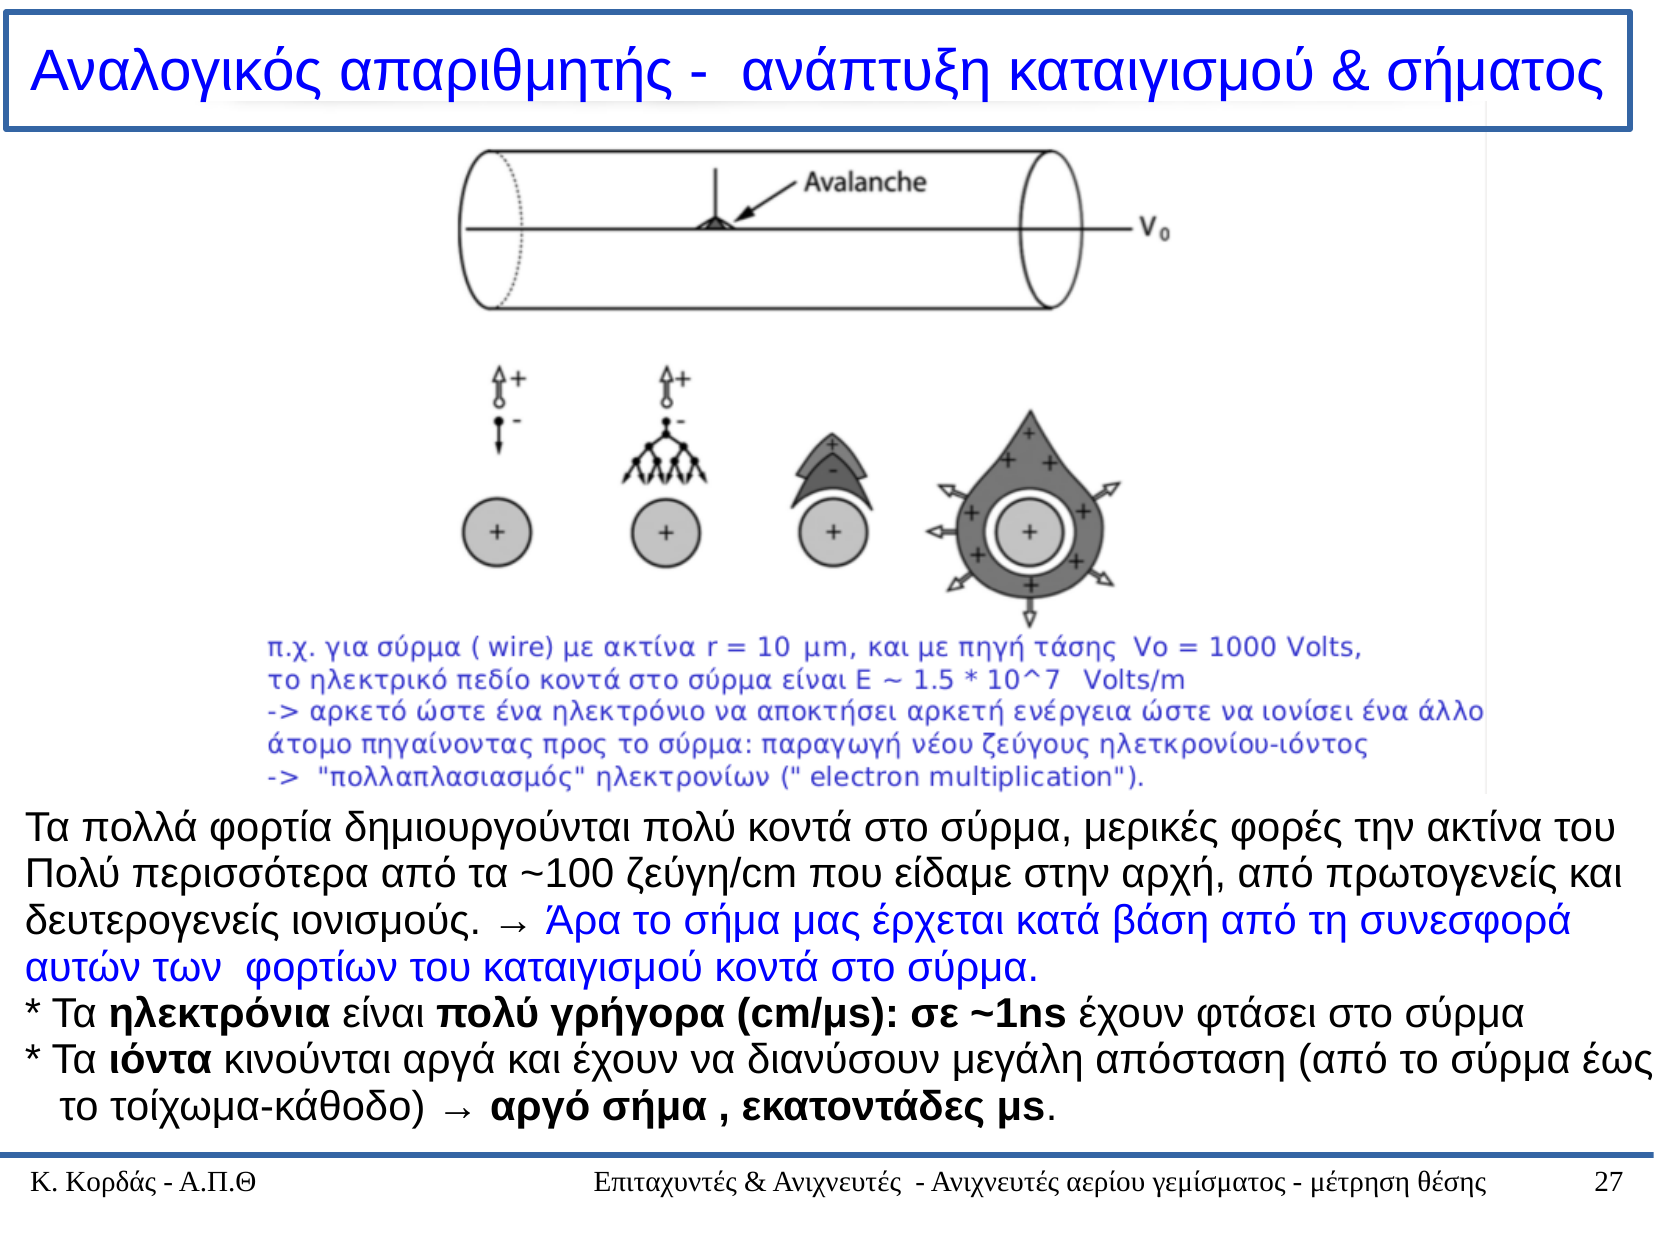

# Αναλογικός απαριθμητής - ανάπτυξη καταιγισμού & σήματος
Τα πολλά φορτία δημιουργούνται πολύ κοντά στο σύρμα, μερικές φορές την ακτίνα του
Πολύ περισσότερα από τα ~100 ζεύγη/cm που είδαμε στην αρχή, από πρωτογενείς και
δευτερογενείς ιονισμούς. → Άρα το σήμα μας έρχεται κατά βάση από τη συνεσφορά
αυτών των φορτίων του καταιγισμού κοντά στο σύρμα.
* Τα ηλεκτρόνια είναι πολύ γρήγορα (cm/μs): σε ~1ns έχουν φτάσει στο σύρμα
* Τα ιόντα κινούνται αργά και έχουν να διανύσουν μεγάλη απόσταση (από το σύρμα έως
 το τοίχωμα-κάθοδο) → αργό σήμα , εκατοντάδες μs.
Κ. Κορδάς - Α.Π.Θ
Επιταχυντές & Ανιχνευτές - Ανιχνευτές αερίου γεμίσματος - μέτρηση θέσης
27